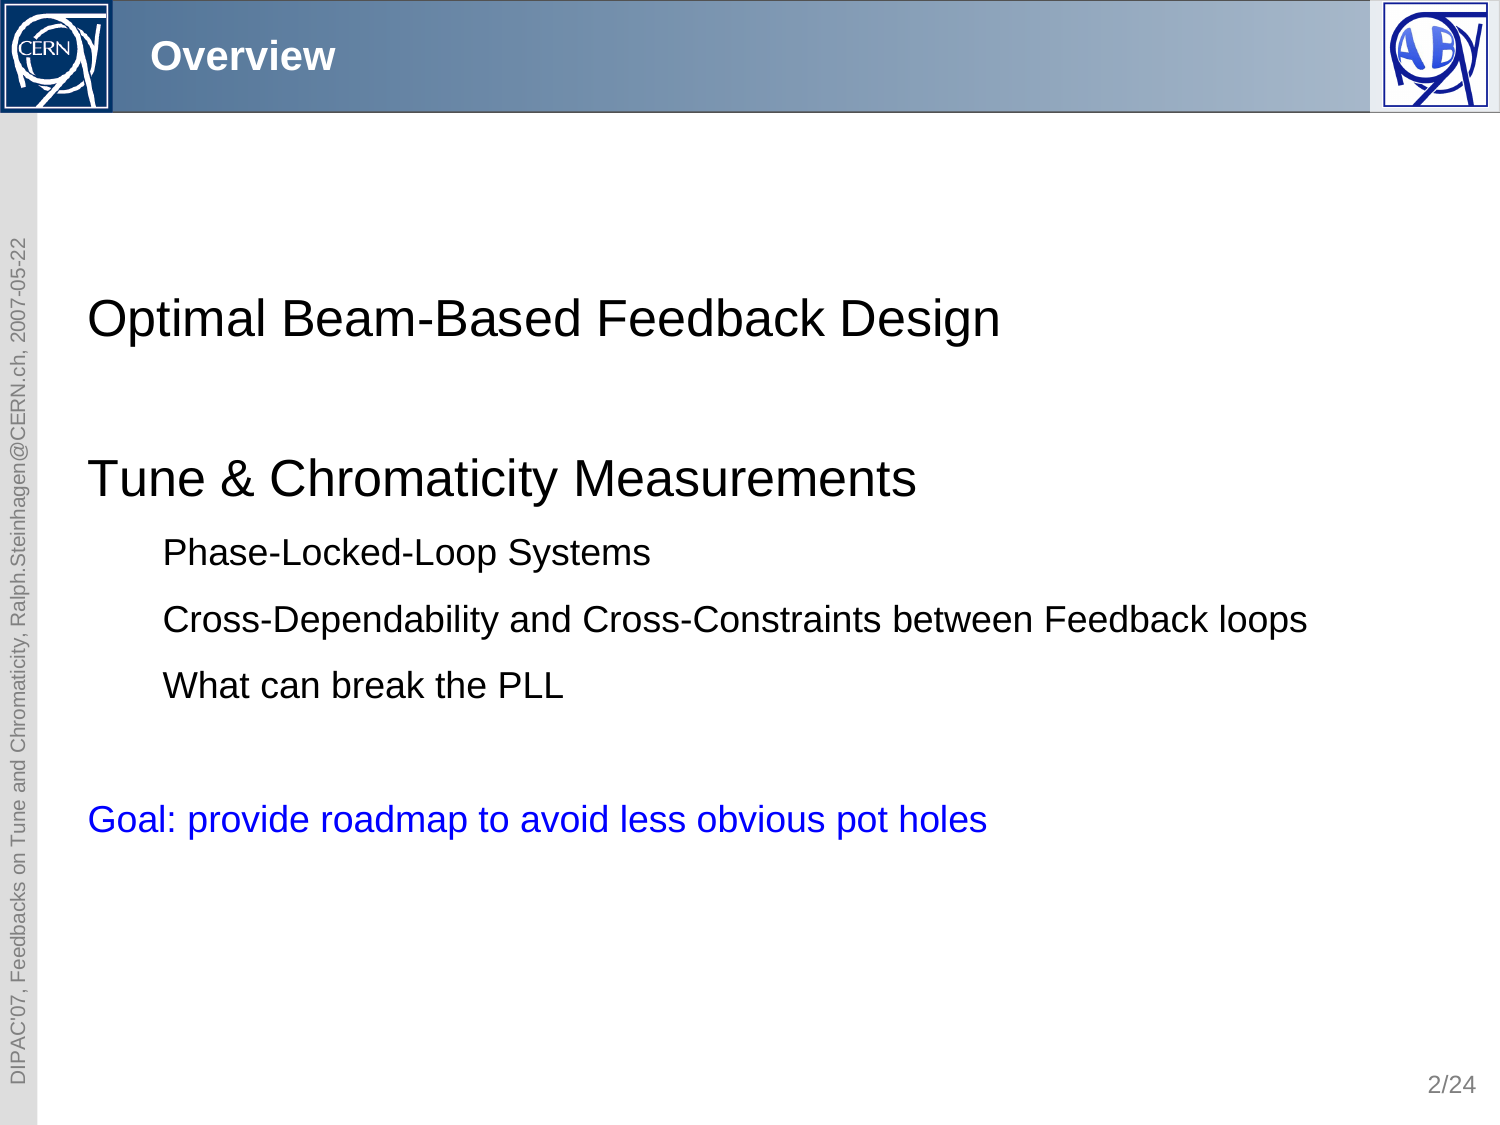

# Overview
Optimal Beam-Based Feedback Design
Tune & Chromaticity Measurements
Phase-Locked-Loop Systems
Cross-Dependability and Cross-Constraints between Feedback loops
What can break the PLL
Goal: provide roadmap to avoid less obvious pot holes